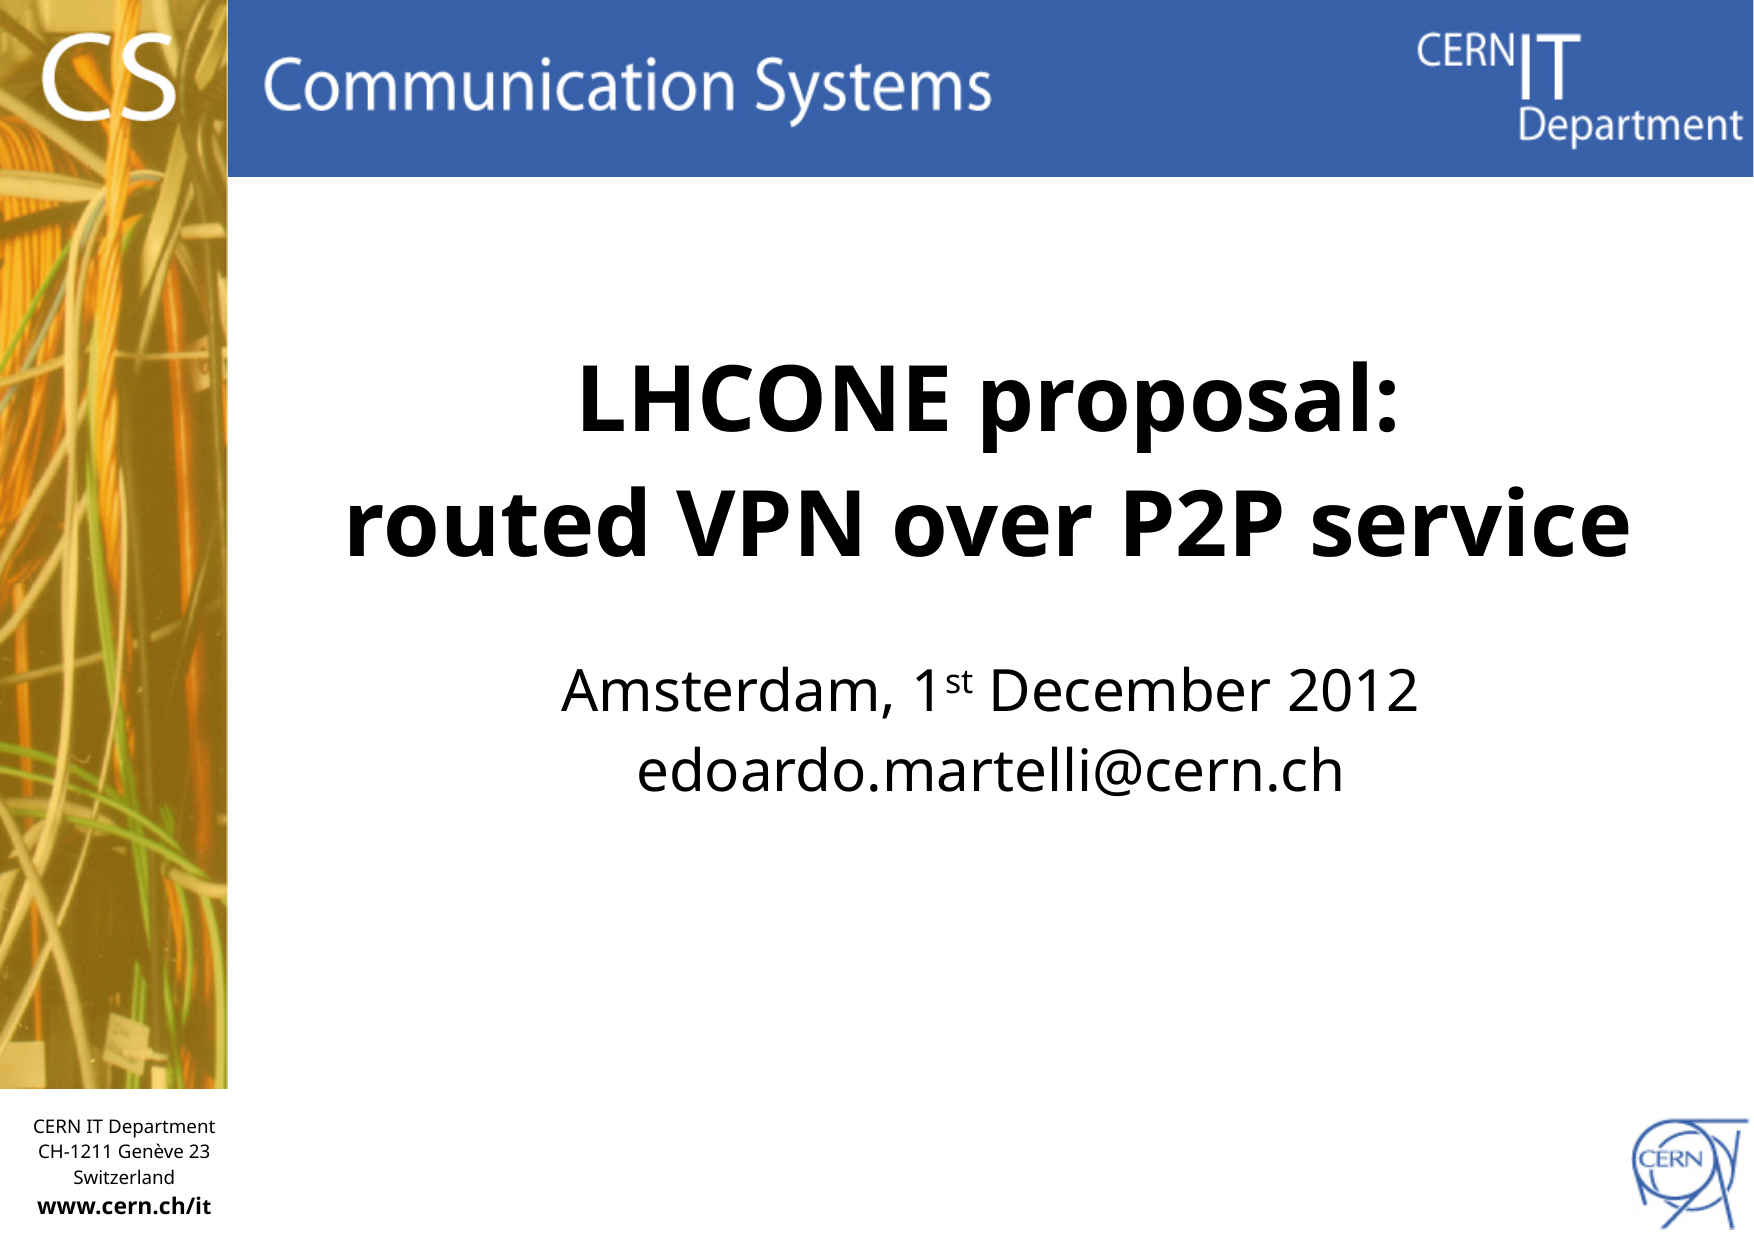

# LHCONE proposal: routed VPN over P2P service
Amsterdam, 1st December 2012
edoardo.martelli@cern.ch
CERN IT Department
CH-1211 Genève 23
Switzerland
www.cern.ch/it
1